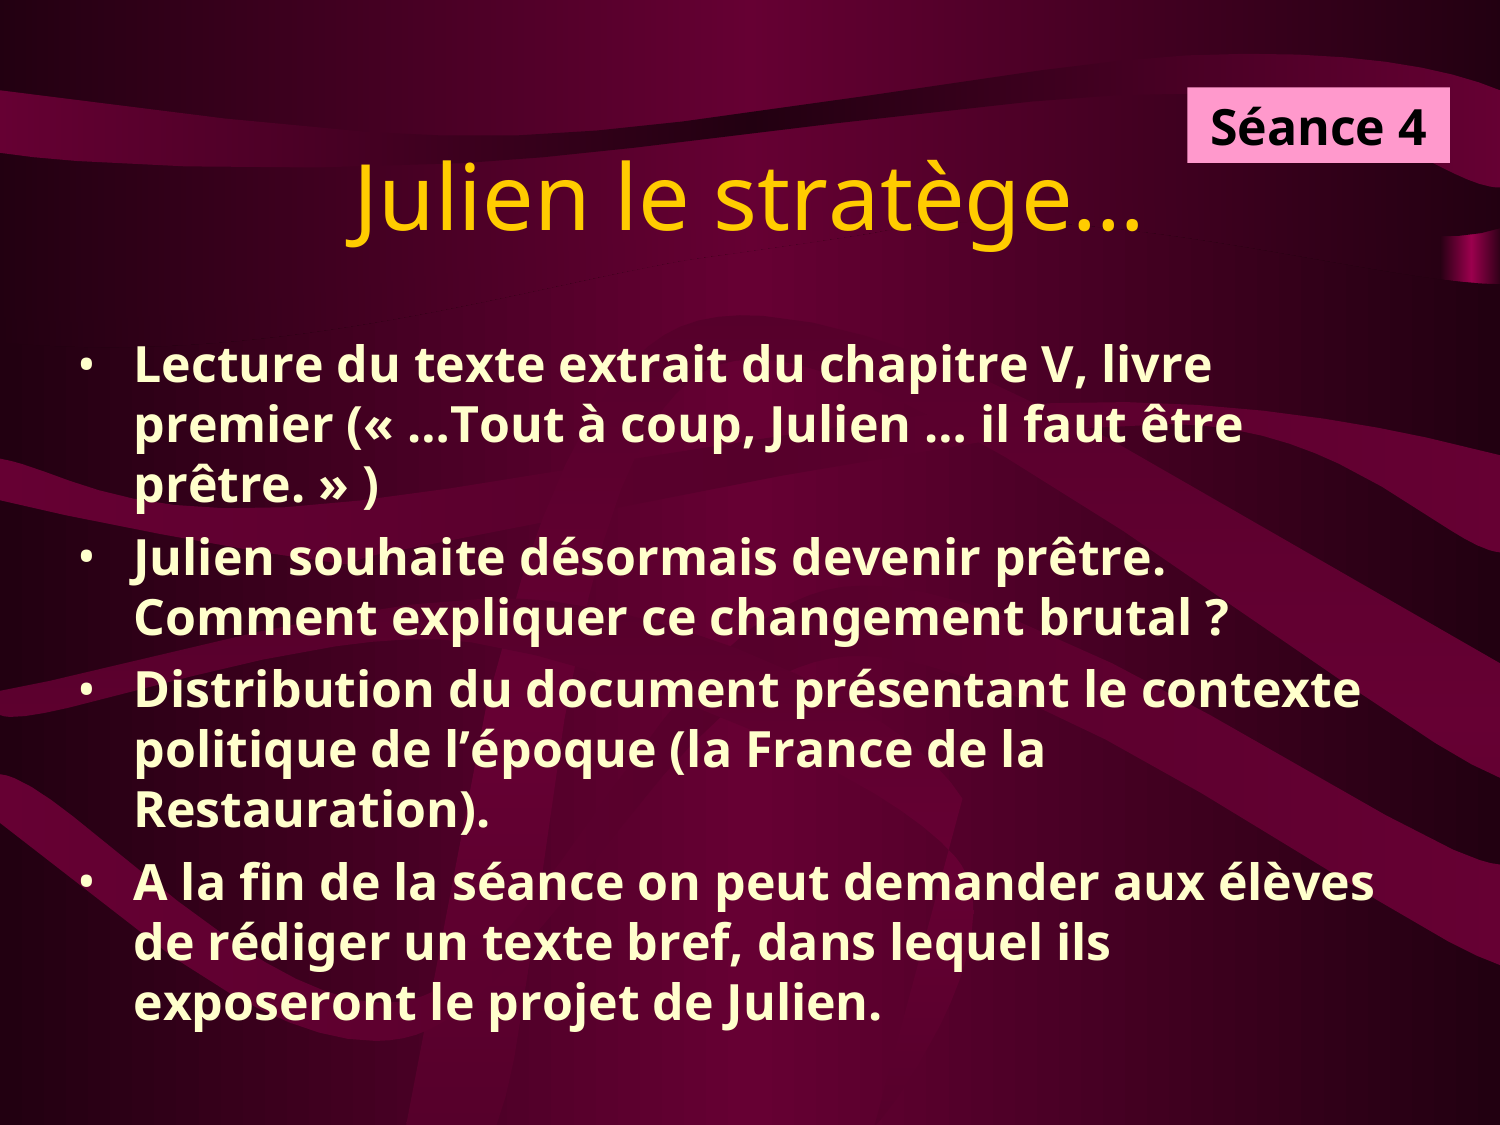

Séance 4
# Julien le stratège…
Lecture du texte extrait du chapitre V, livre premier (« …Tout à coup, Julien … il faut être prêtre. » )
Julien souhaite désormais devenir prêtre. Comment expliquer ce changement brutal ?
Distribution du document présentant le contexte politique de l’époque (la France de la Restauration).
A la fin de la séance on peut demander aux élèves de rédiger un texte bref, dans lequel ils exposeront le projet de Julien.